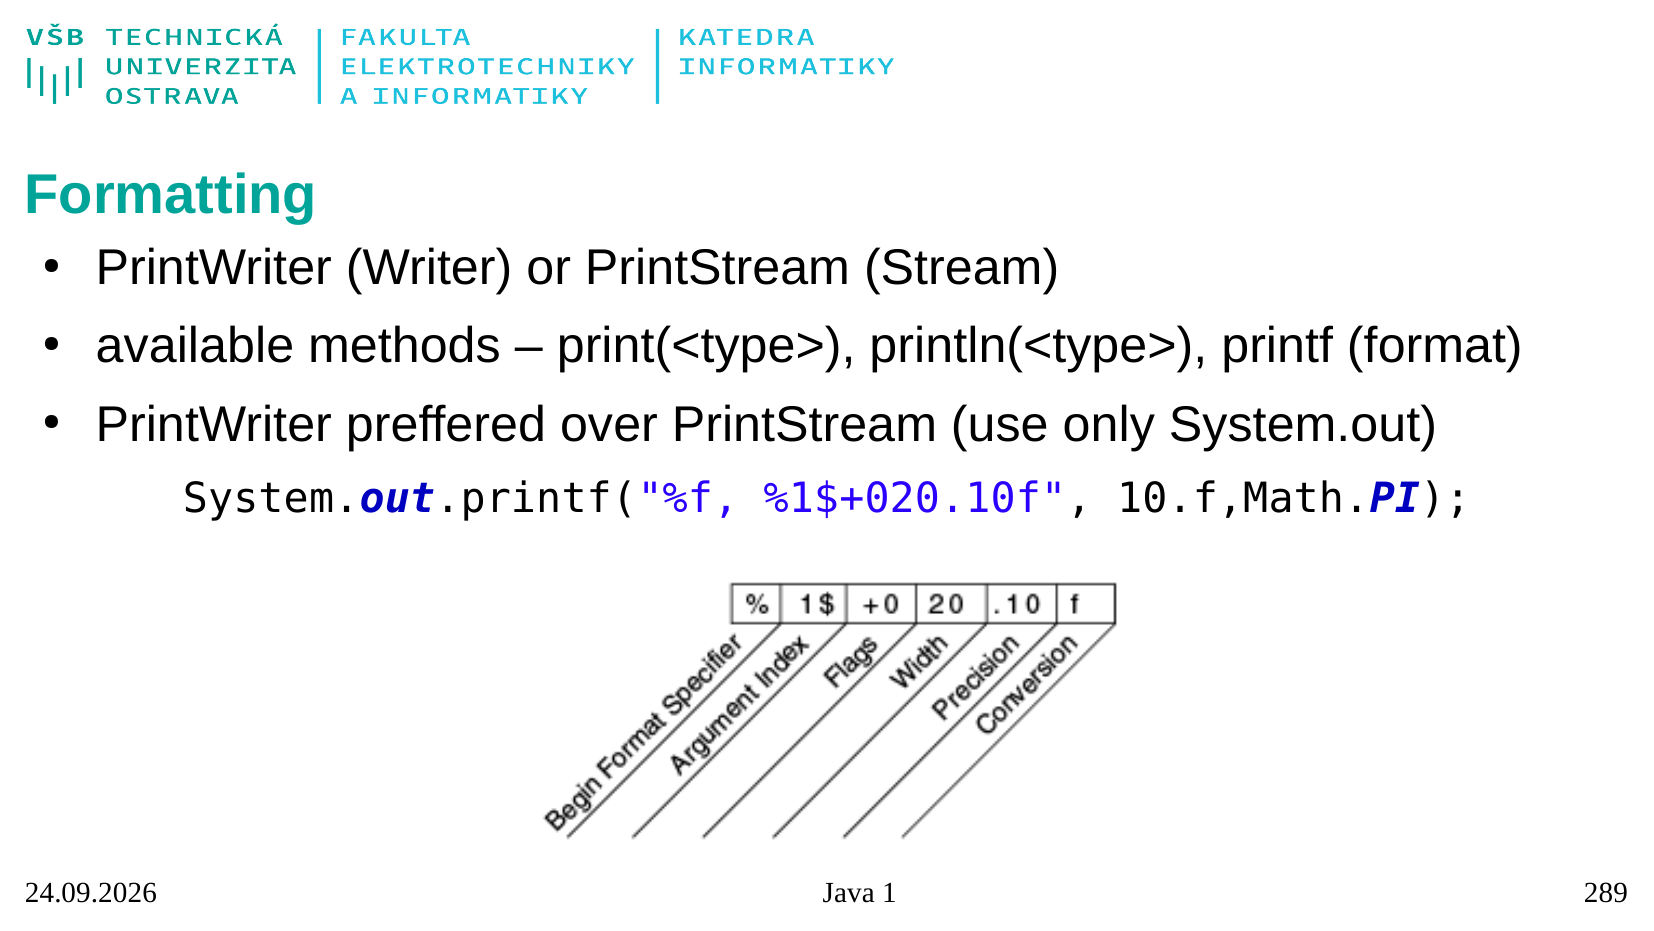

# Formatting
PrintWriter (Writer) or PrintStream (Stream)
available methods – print(<type>), println(<type>), printf (format)
PrintWriter preffered over PrintStream (use only System.out)
System.out.printf("%f, %1$+020.10f", 10.f,Math.PI);
Java 1
289